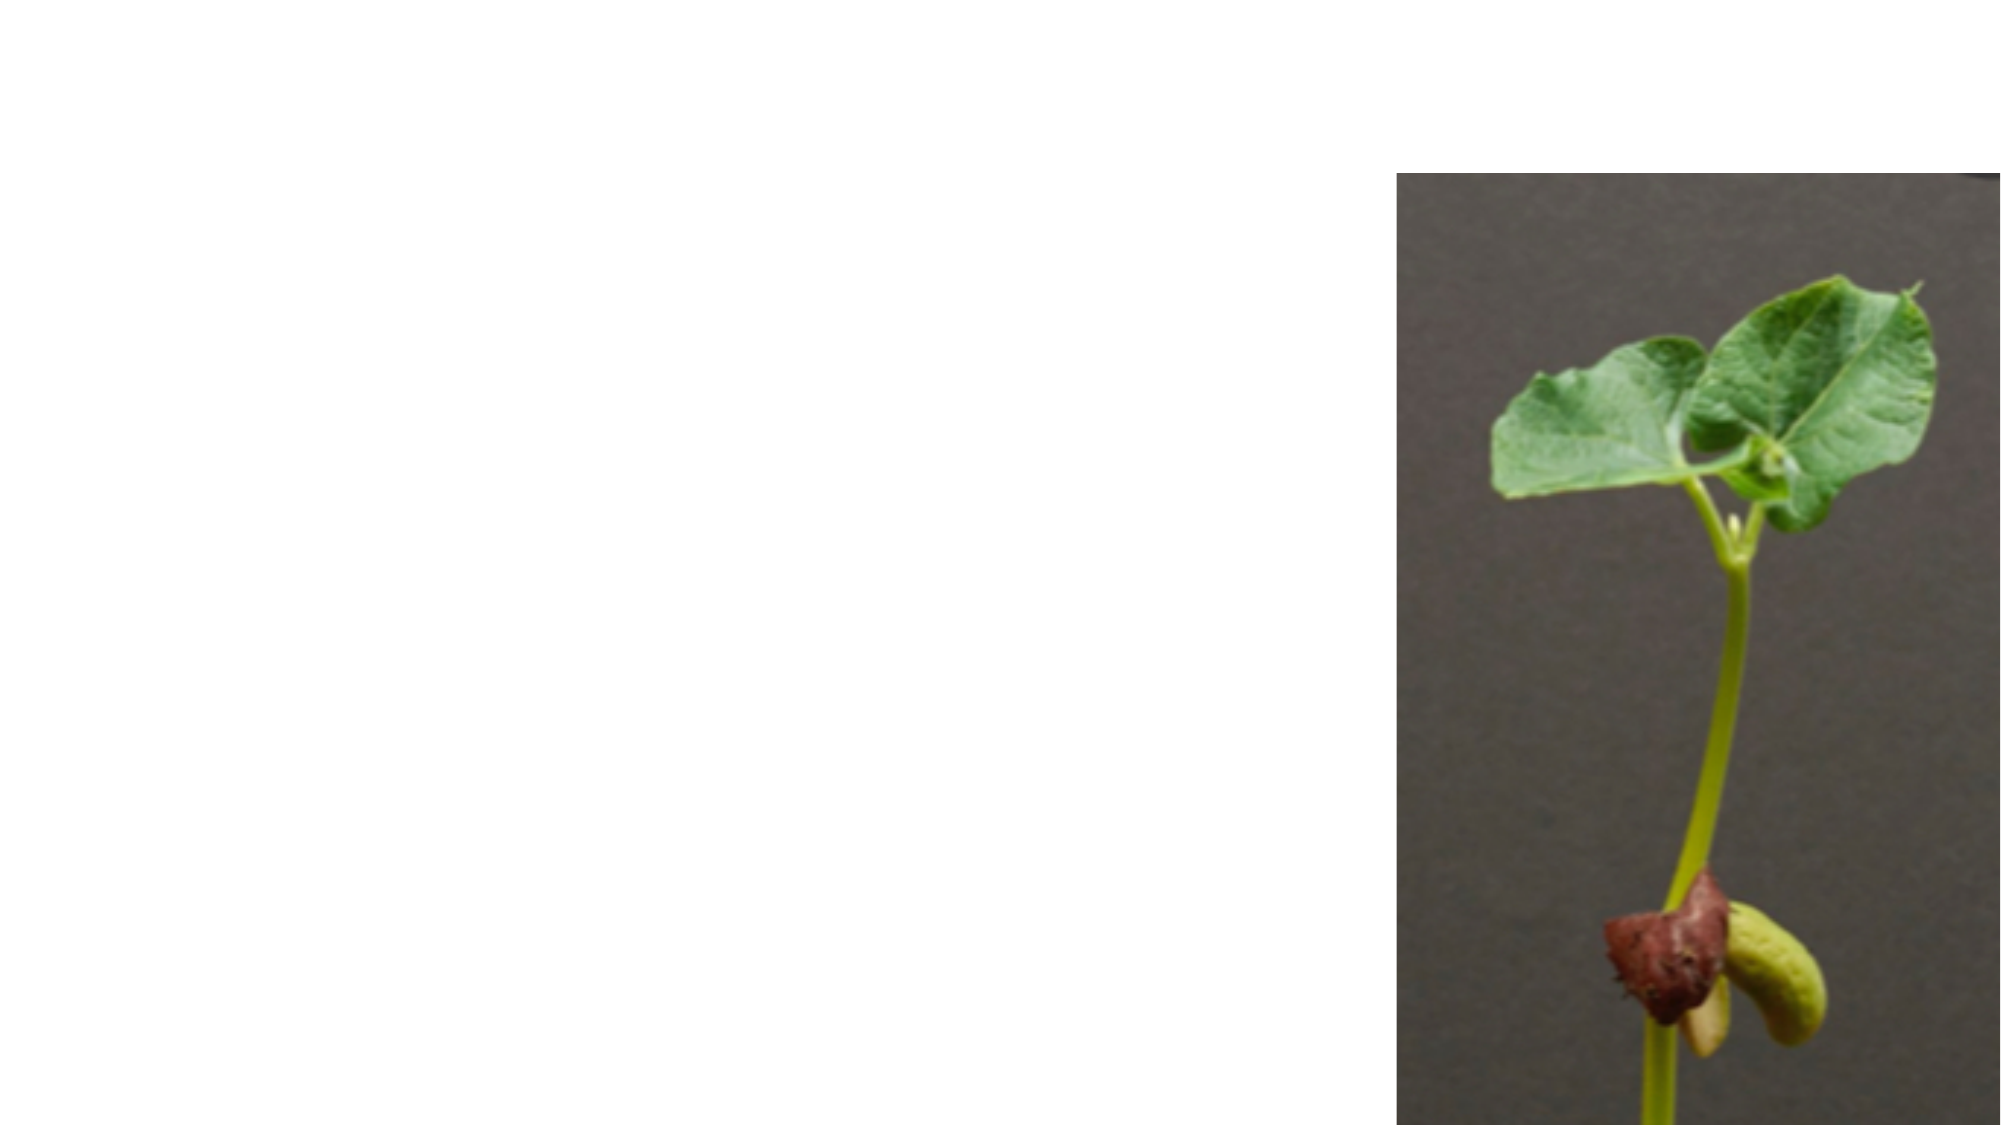

# Problem: Hypotheses:
Beans are a food source for a lot of people. So people can have an edible and healthy food choice, we need to grow them first. To grow them faster and larger you need better conditions for them. This project is to find out what conditions are better for red adzuki beans.
My hypothesis is that, as the conditions the beans are growing in gets warmer, then the larger, taller, and faster the bean growth will be.